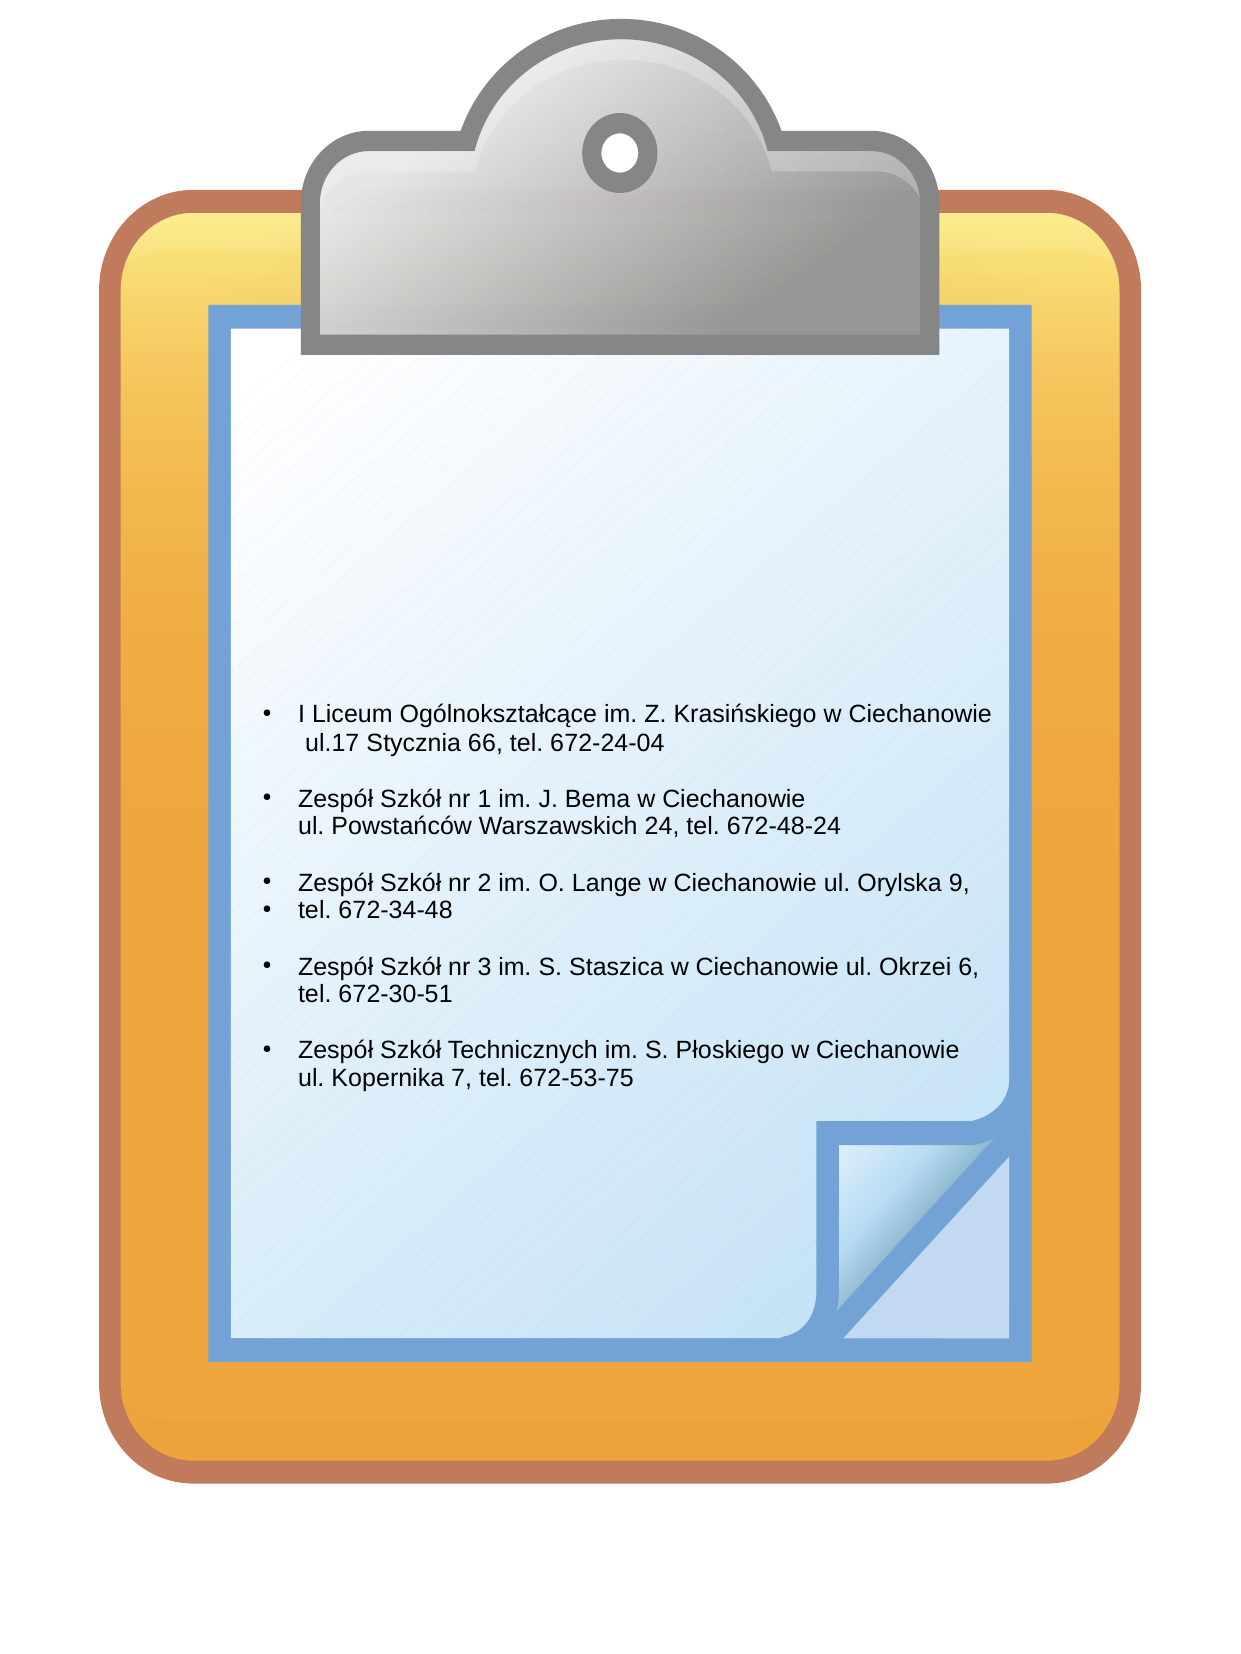

I Liceum Ogólnokształcące im. Z. Krasińskiego w Ciechanowie
 ul.17 Stycznia 66, tel. 672-24-04
Zespół Szkół nr 1 im. J. Bema w Ciechanowie
ul. Powstańców Warszawskich 24, tel. 672-48-24
Zespół Szkół nr 2 im. O. Lange w Ciechanowie ul. Orylska 9,
tel. 672-34-48
Zespół Szkół nr 3 im. S. Staszica w Ciechanowie ul. Okrzei 6,
tel. 672-30-51
Zespół Szkół Technicznych im. S. Płoskiego w Ciechanowie
ul. Kopernika 7, tel. 672-53-75